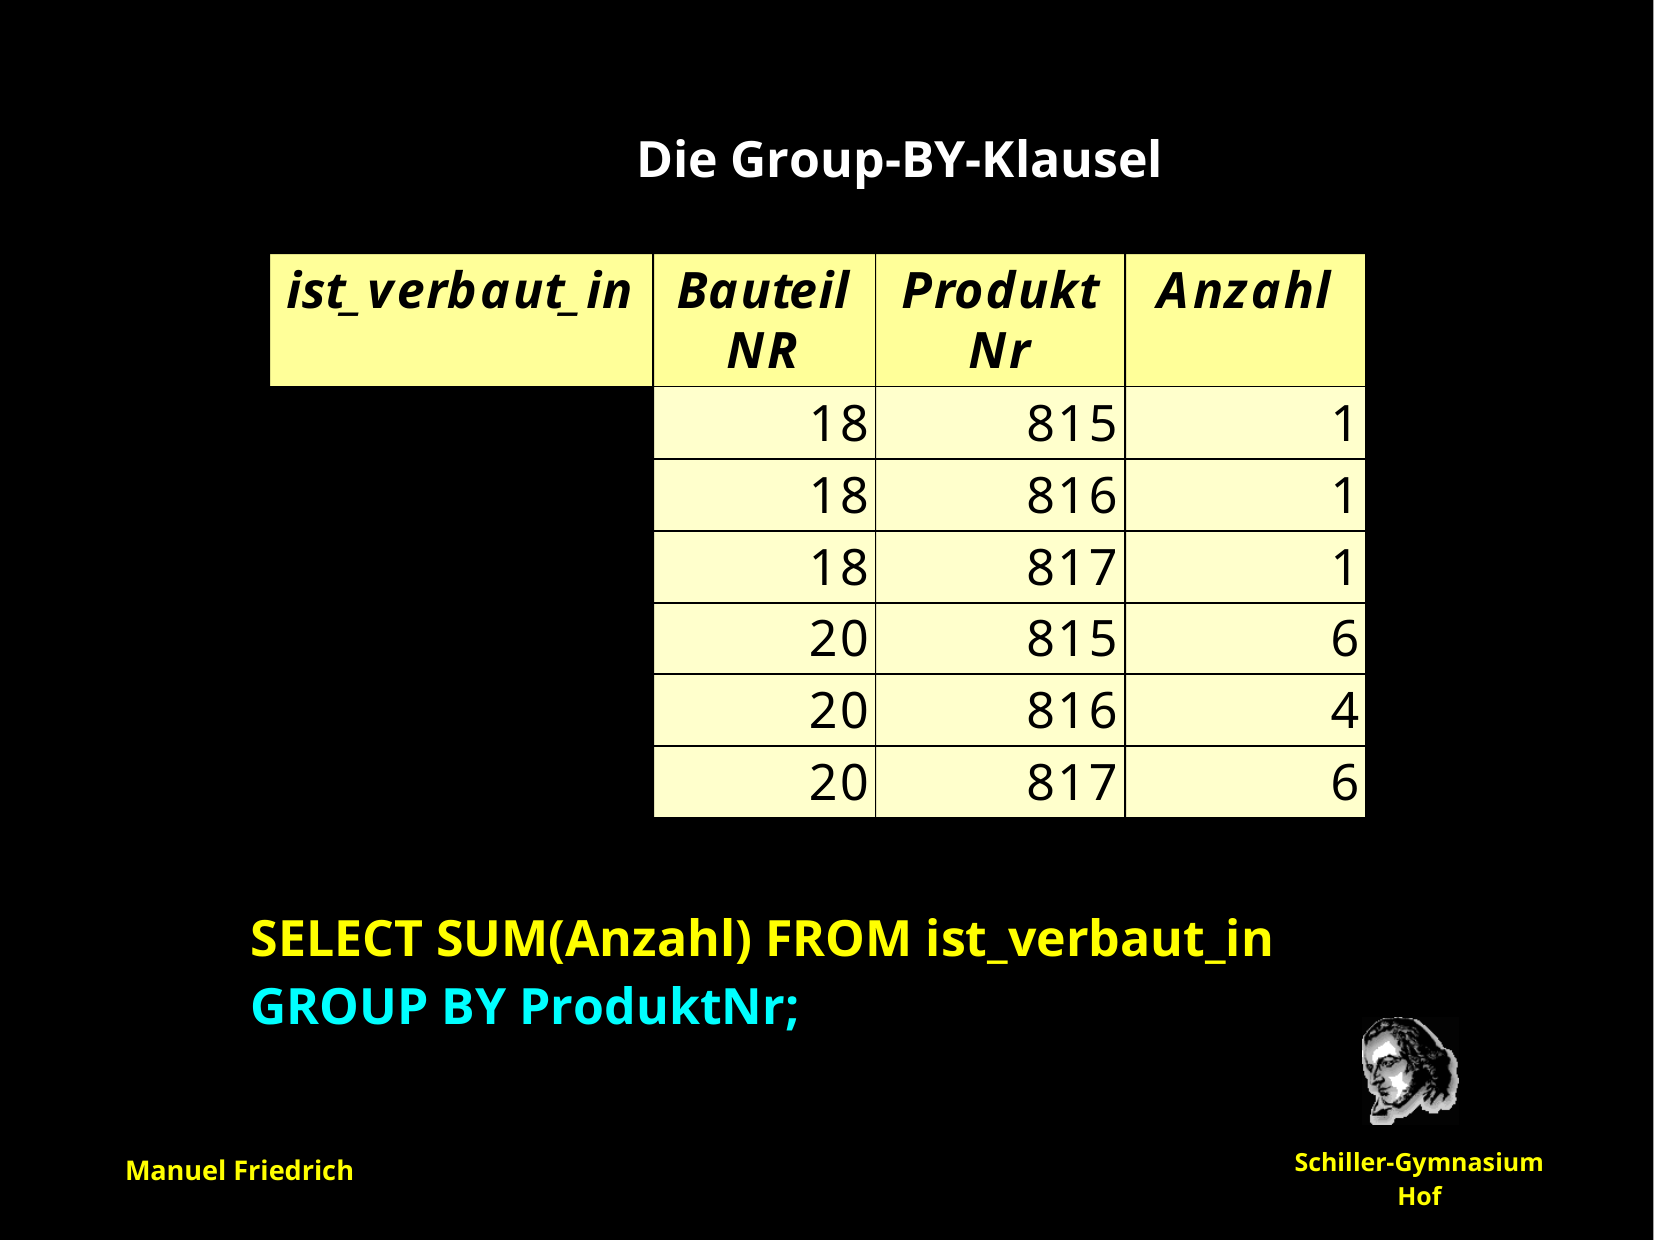

Die Group-BY-Klausel
SELECT SUM(Anzahl) FROM ist_verbaut_in GROUP BY ProduktNr;
Schiller-Gymnasium
Hof
Manuel Friedrich